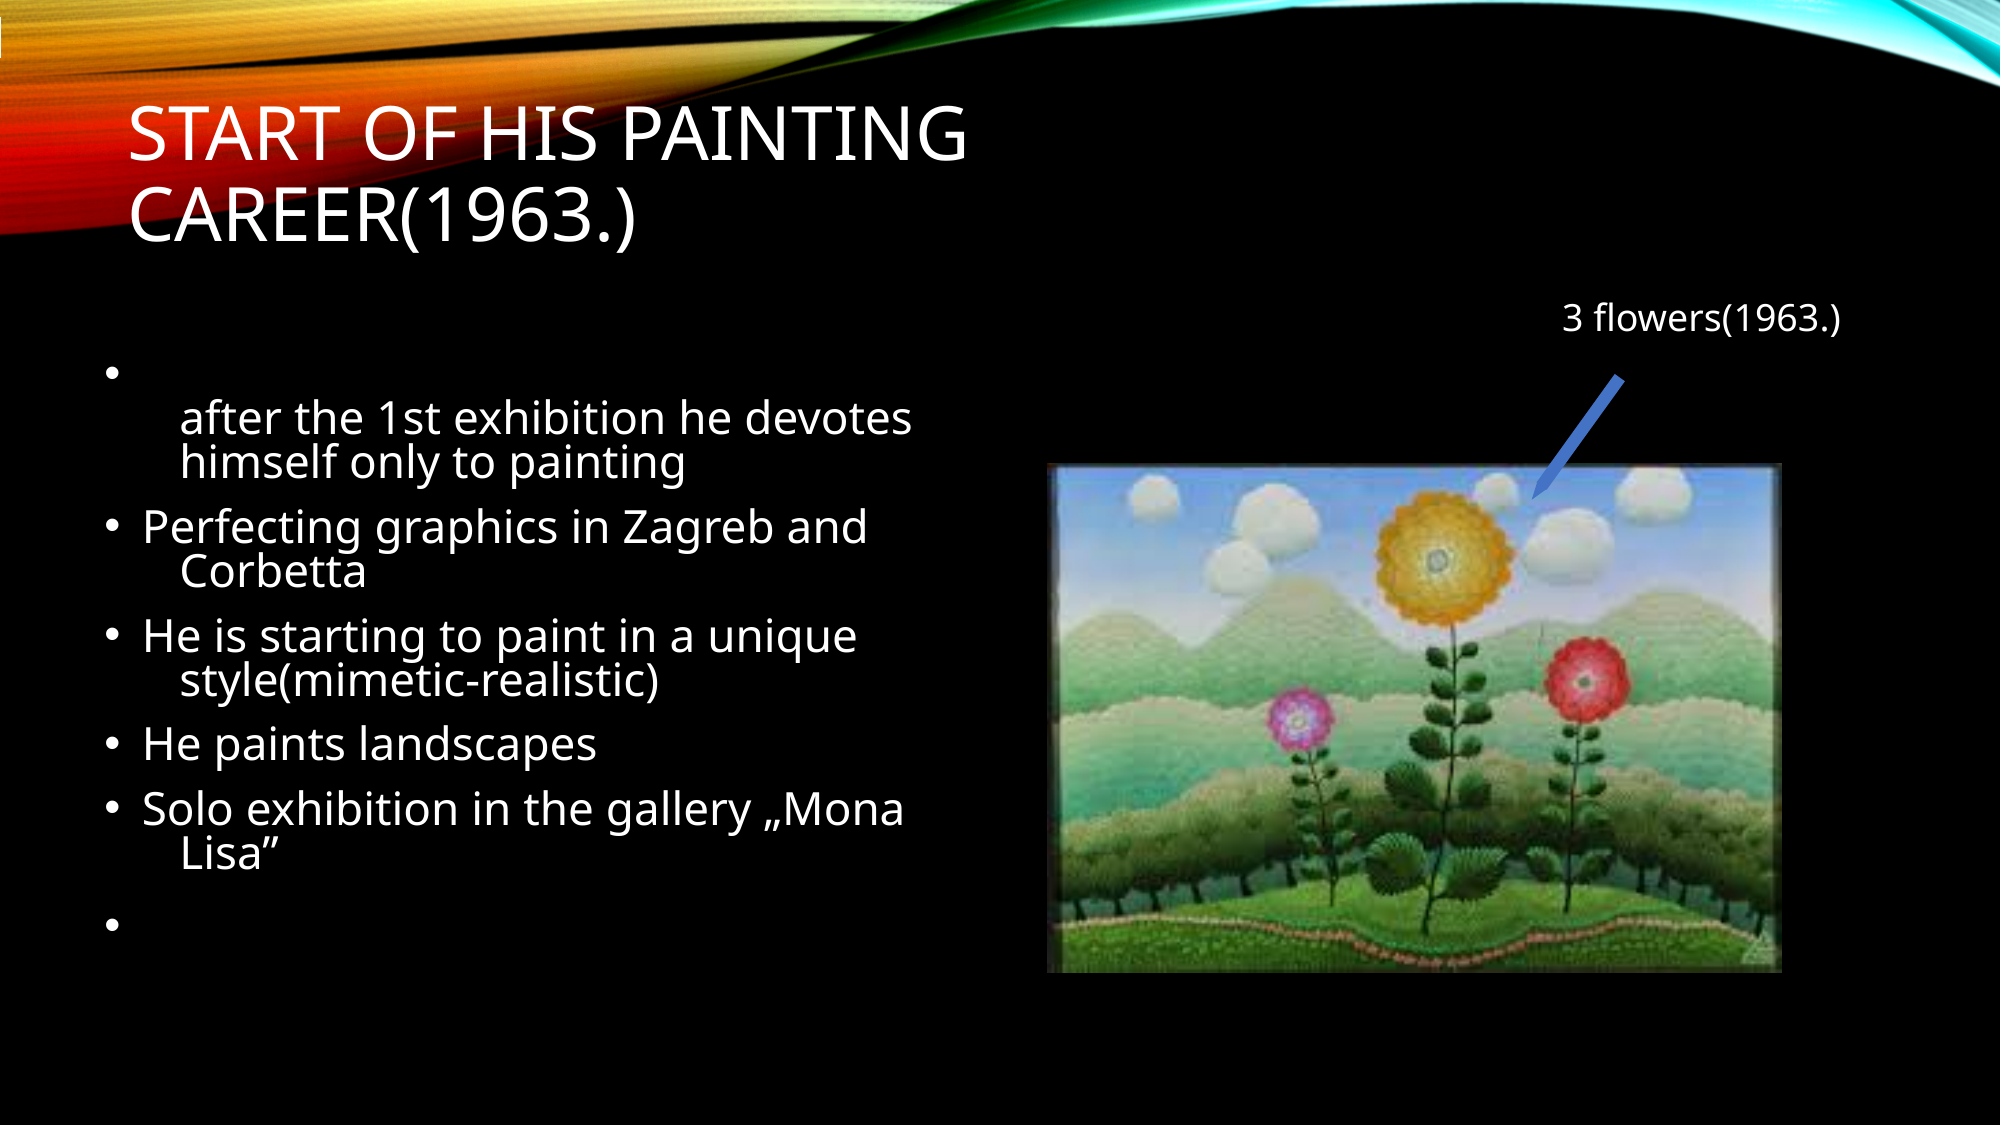

# Start of his painting career(1963.)
3 flowers(1963.)
after the 1st exhibition he devotes himself only to painting
Perfecting graphics in Zagreb and Corbetta
He is starting to paint in a unique style(mimetic-realistic)
He paints landscapes
Solo exhibition in the gallery „Mona Lisa”